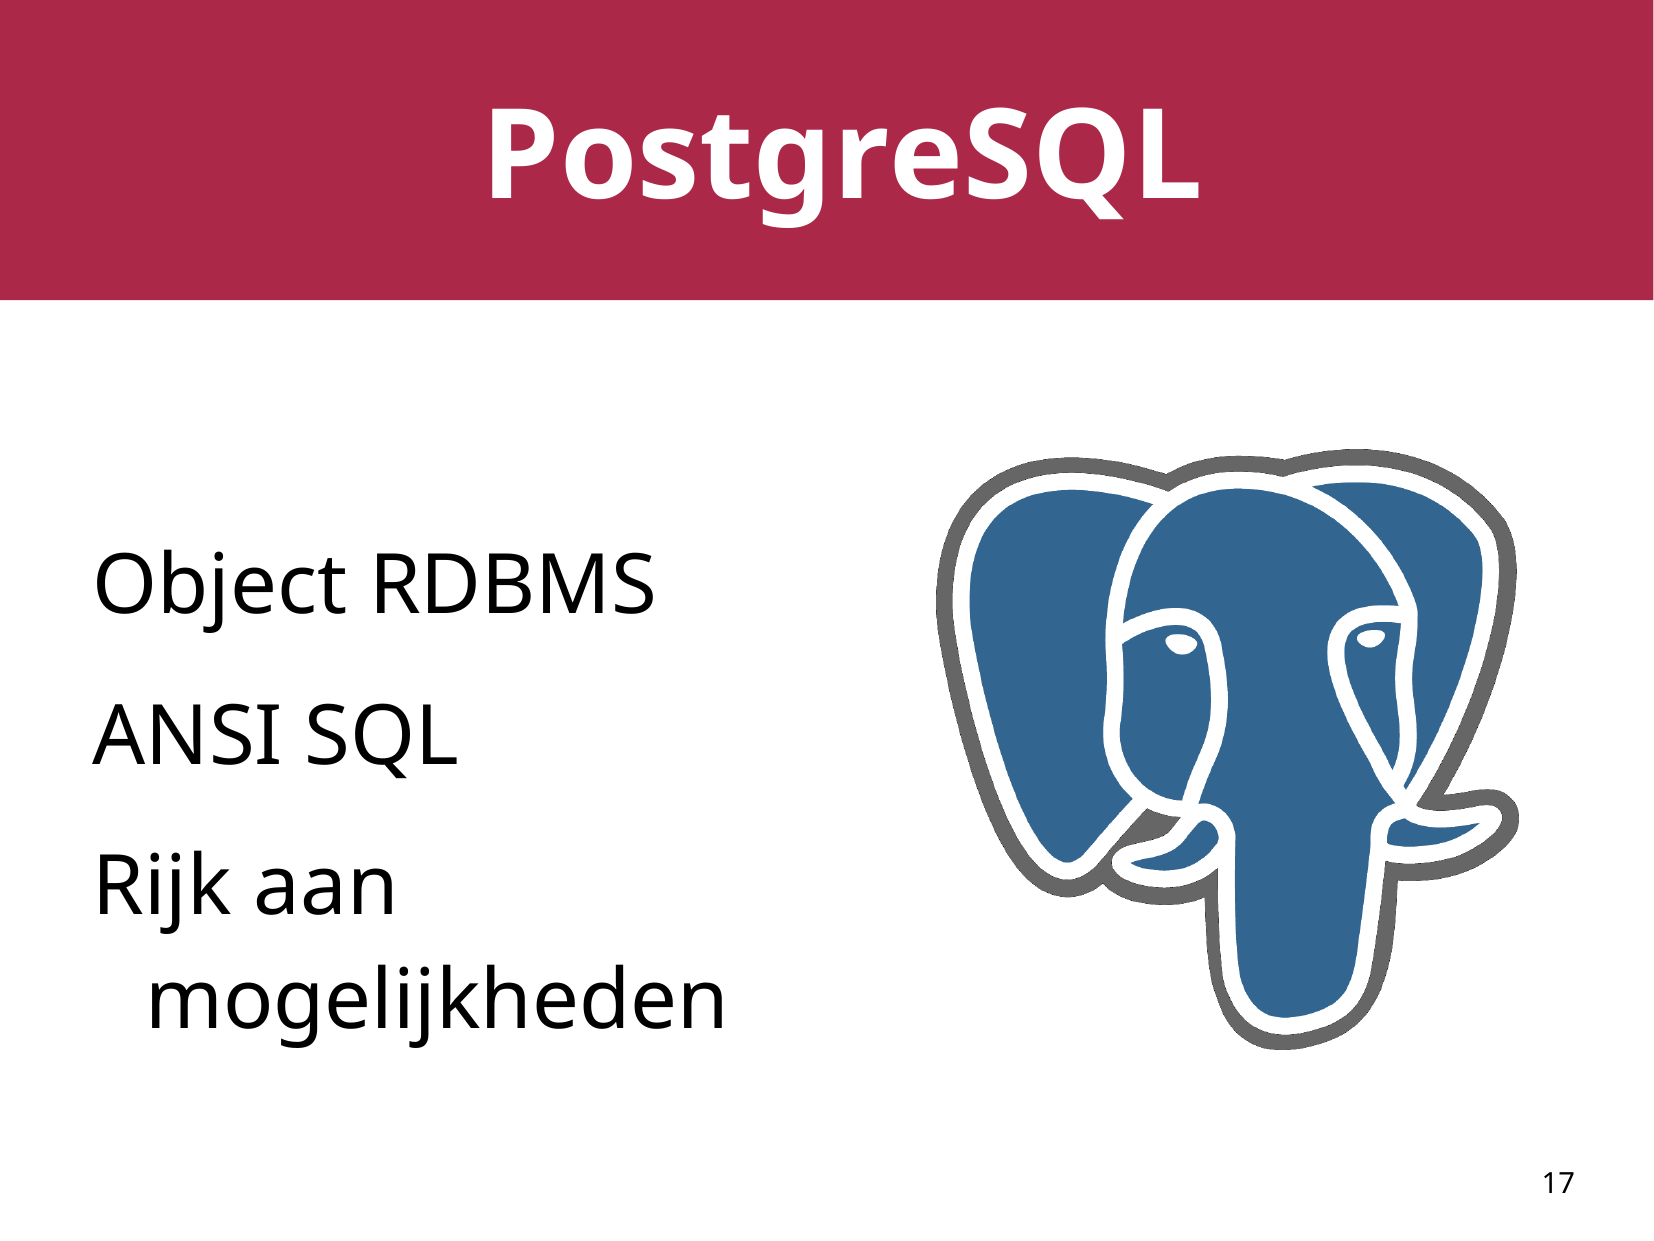

# PostgreSQL
Object RDBMS
ANSI SQL
Rijk aan mogelijkheden
17